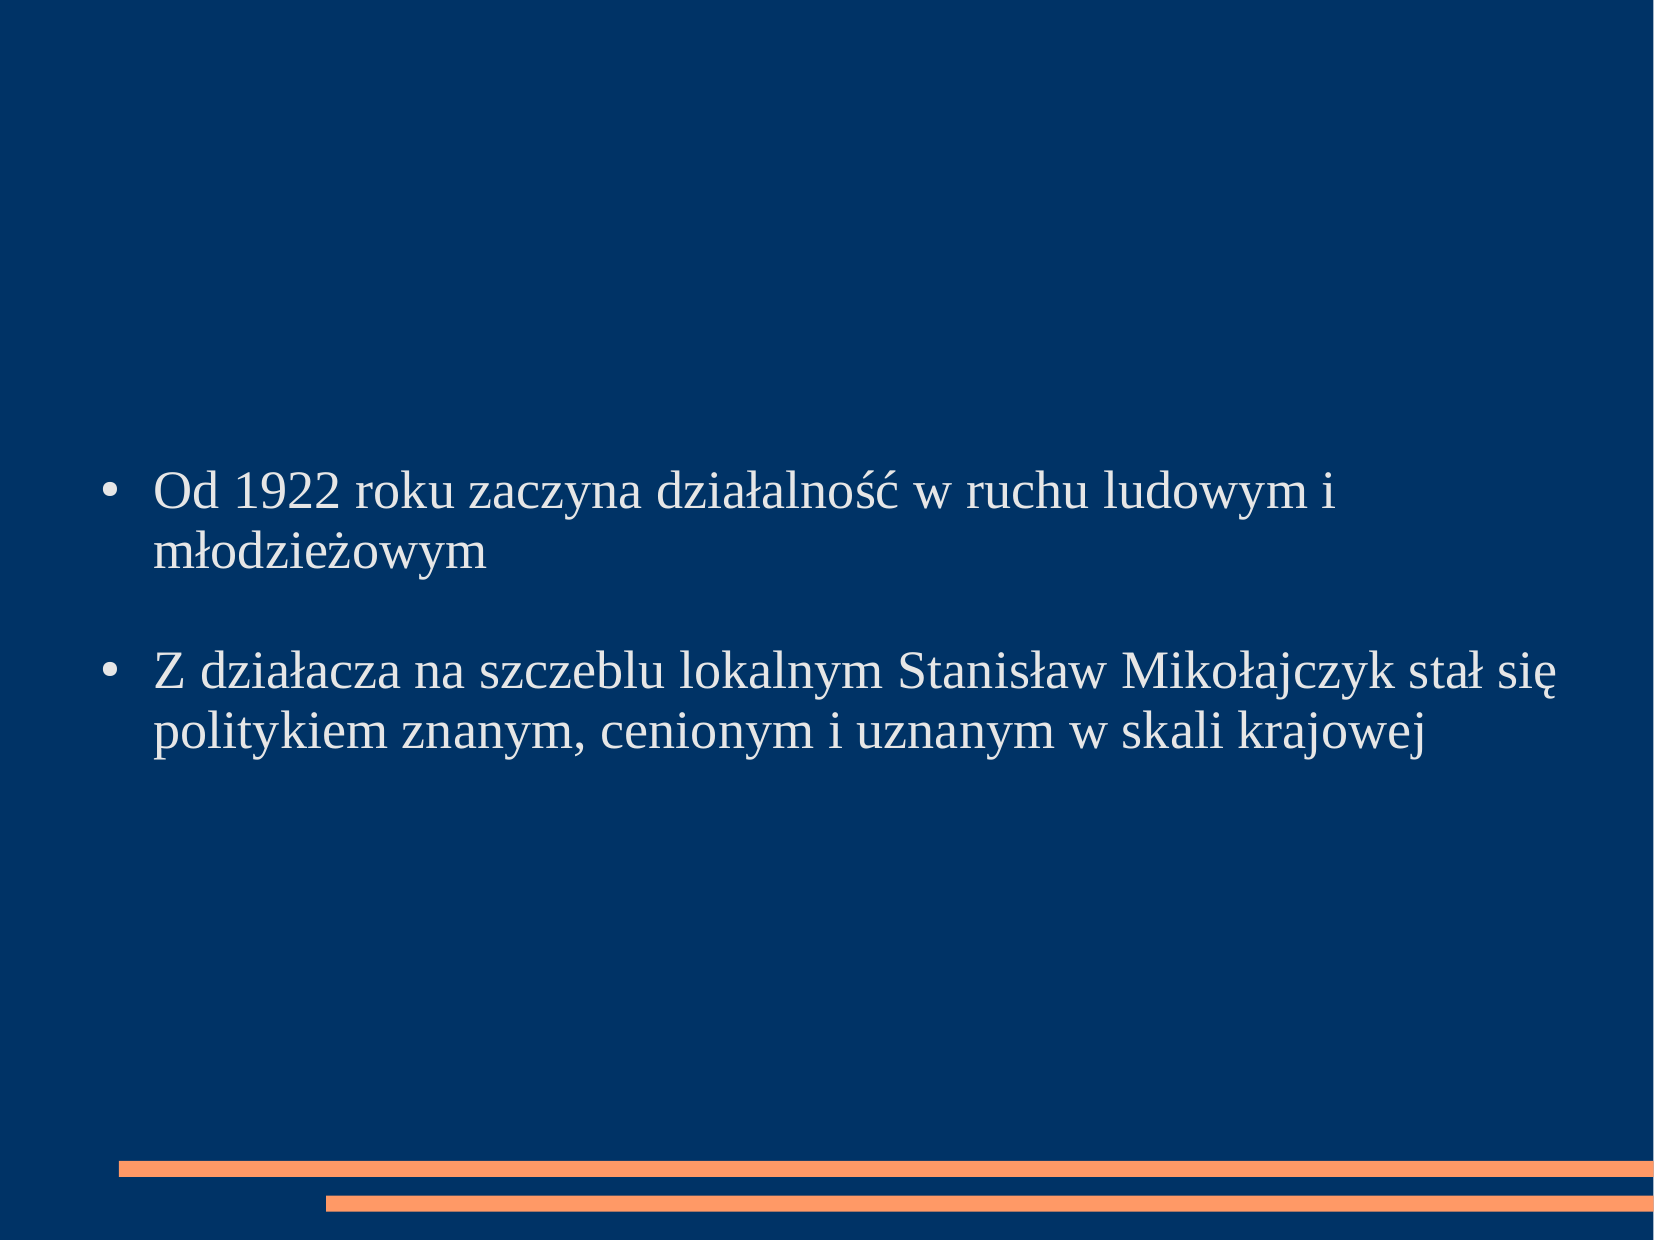

#
Od 1922 roku zaczyna działalność w ruchu ludowym i młodzieżowym
Z działacza na szczeblu lokalnym Stanisław Mikołajczyk stał się politykiem znanym, cenionym i uznanym w skali krajowej